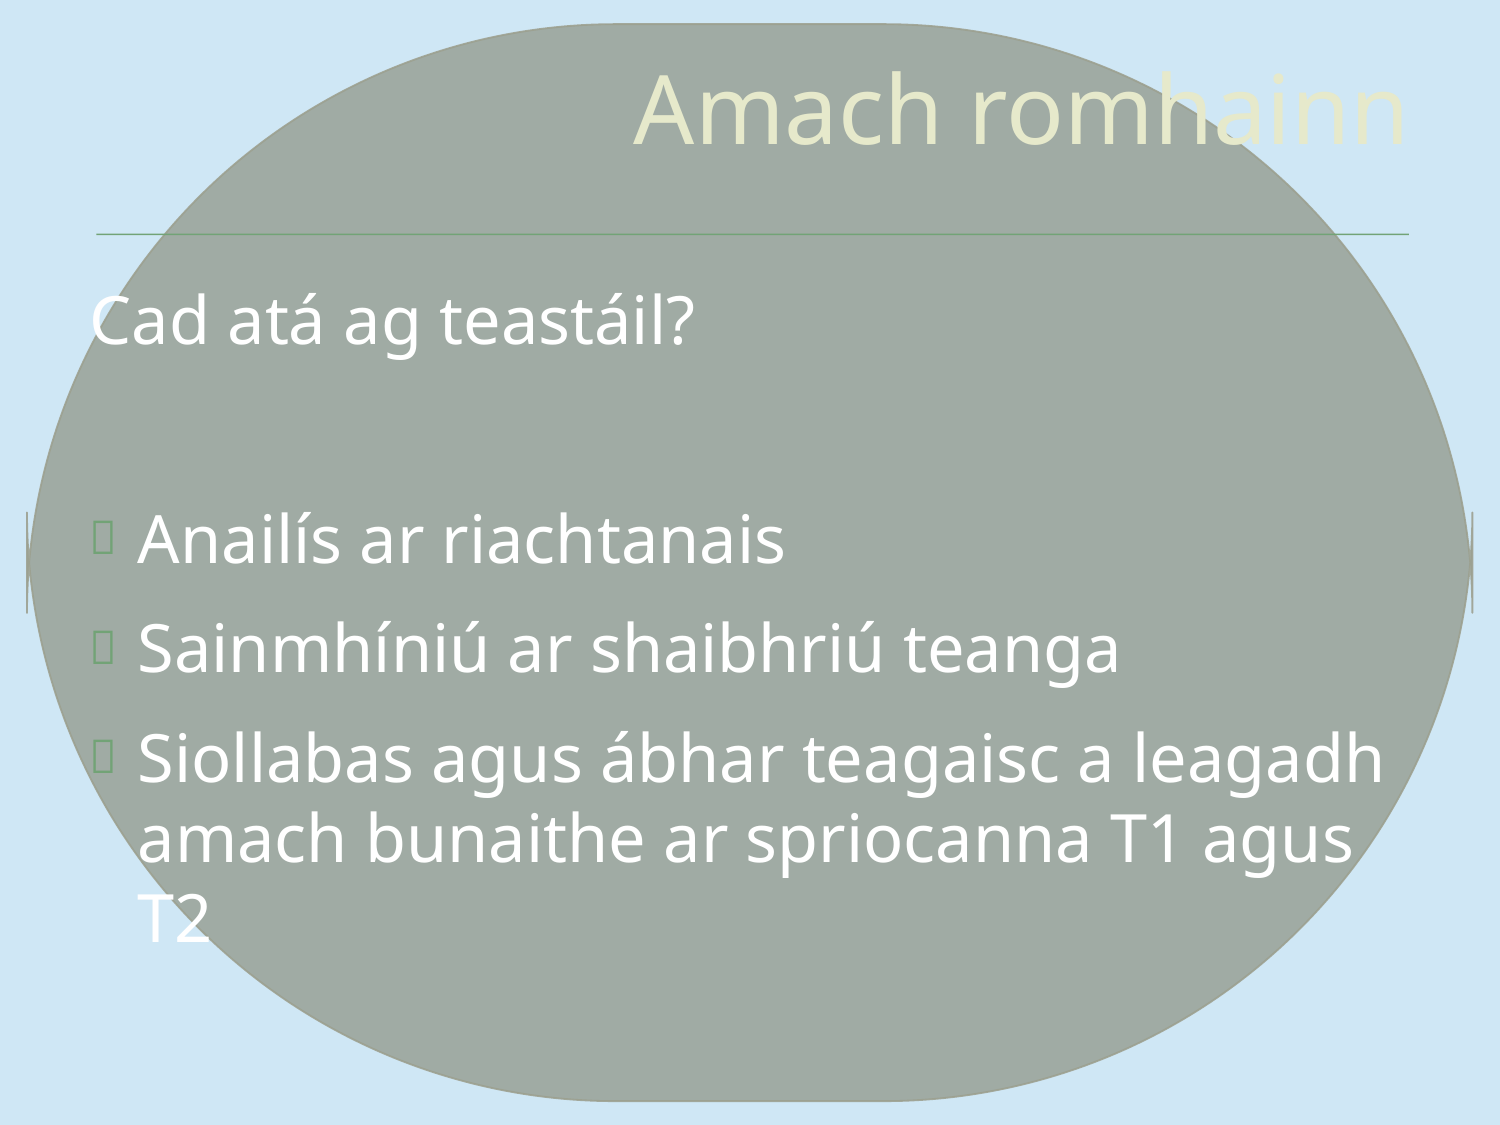

# Amach romhainn
Cad atá ag teastáil?
Anailís ar riachtanais
Sainmhíniú ar shaibhriú teanga
Siollabas agus ábhar teagaisc a leagadh amach bunaithe ar spriocanna T1 agus T2